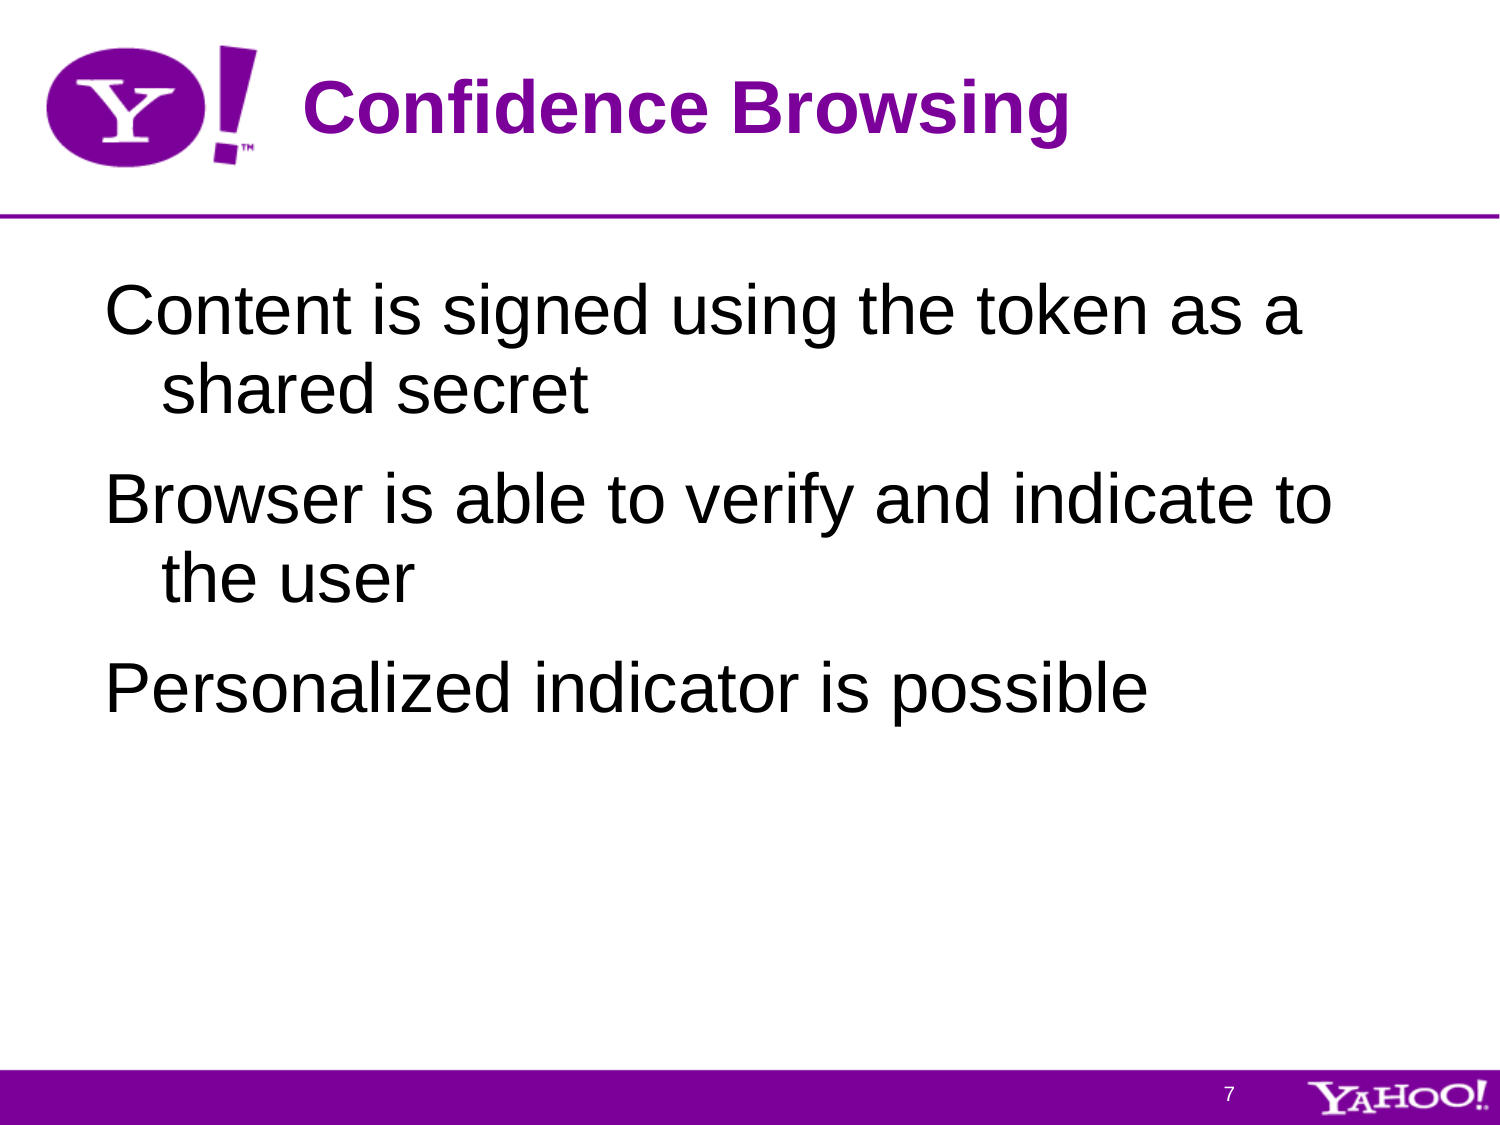

# Confidence Browsing
Content is signed using the token as a shared secret
Browser is able to verify and indicate to the user
Personalized indicator is possible
7